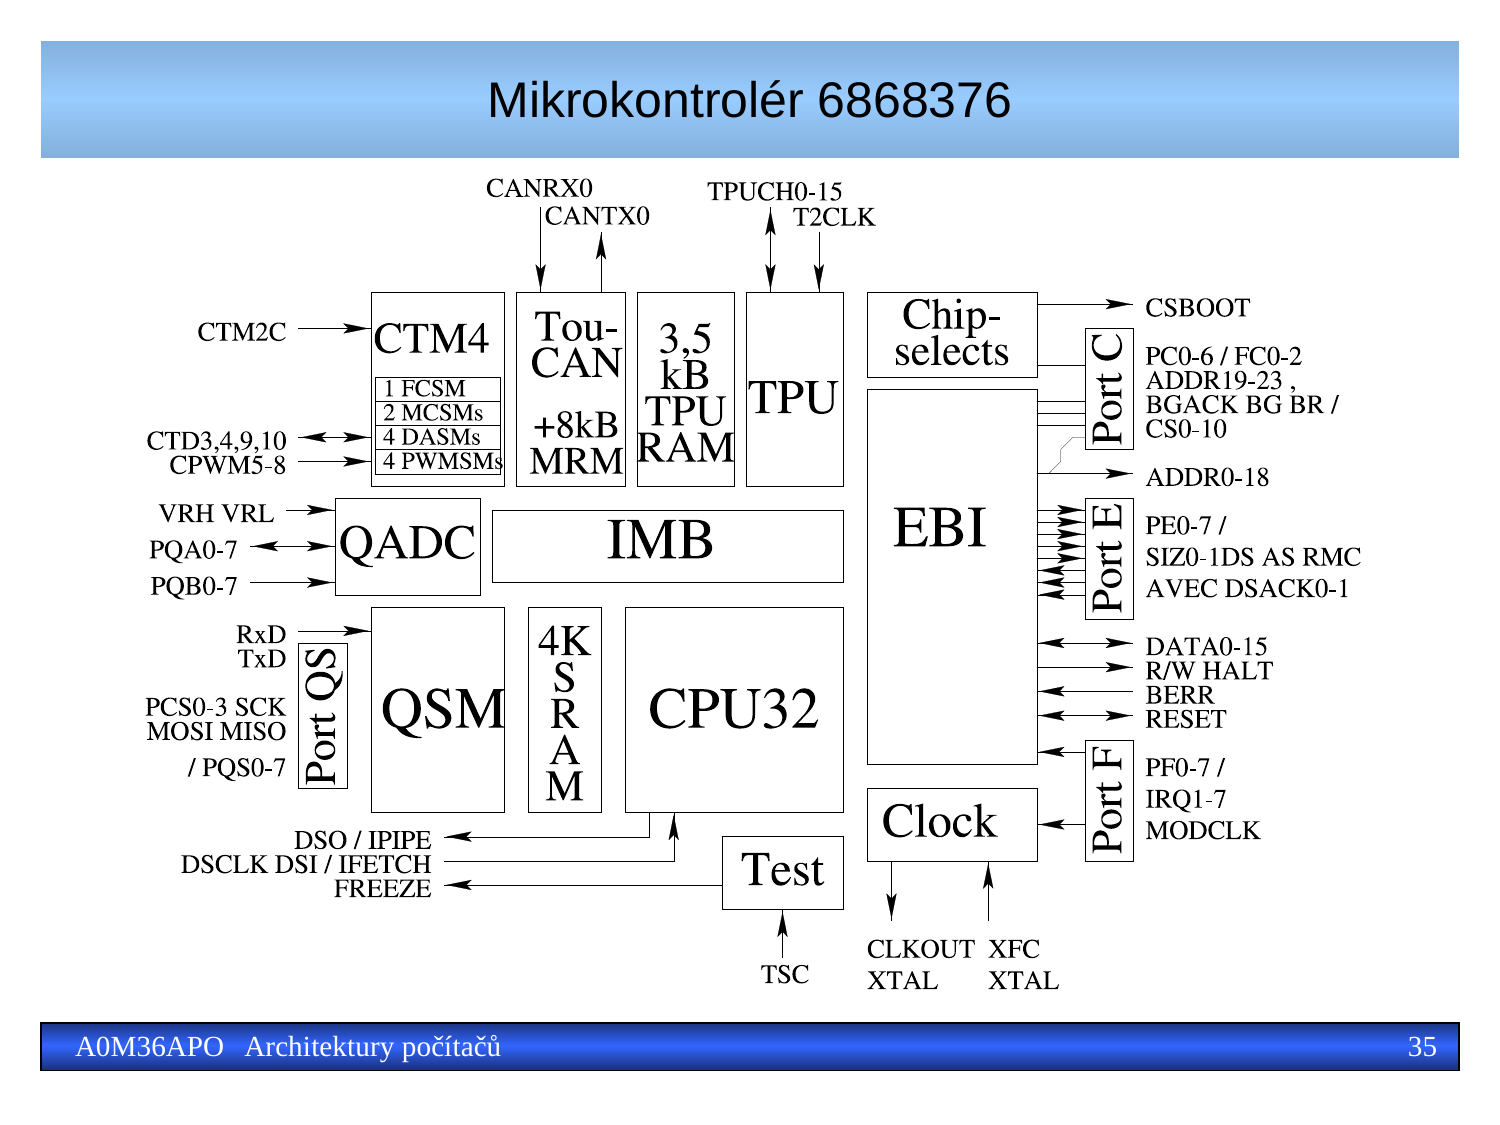

# Mikrokontrolér 6868376
A0M36APO Architektury počítačů
35